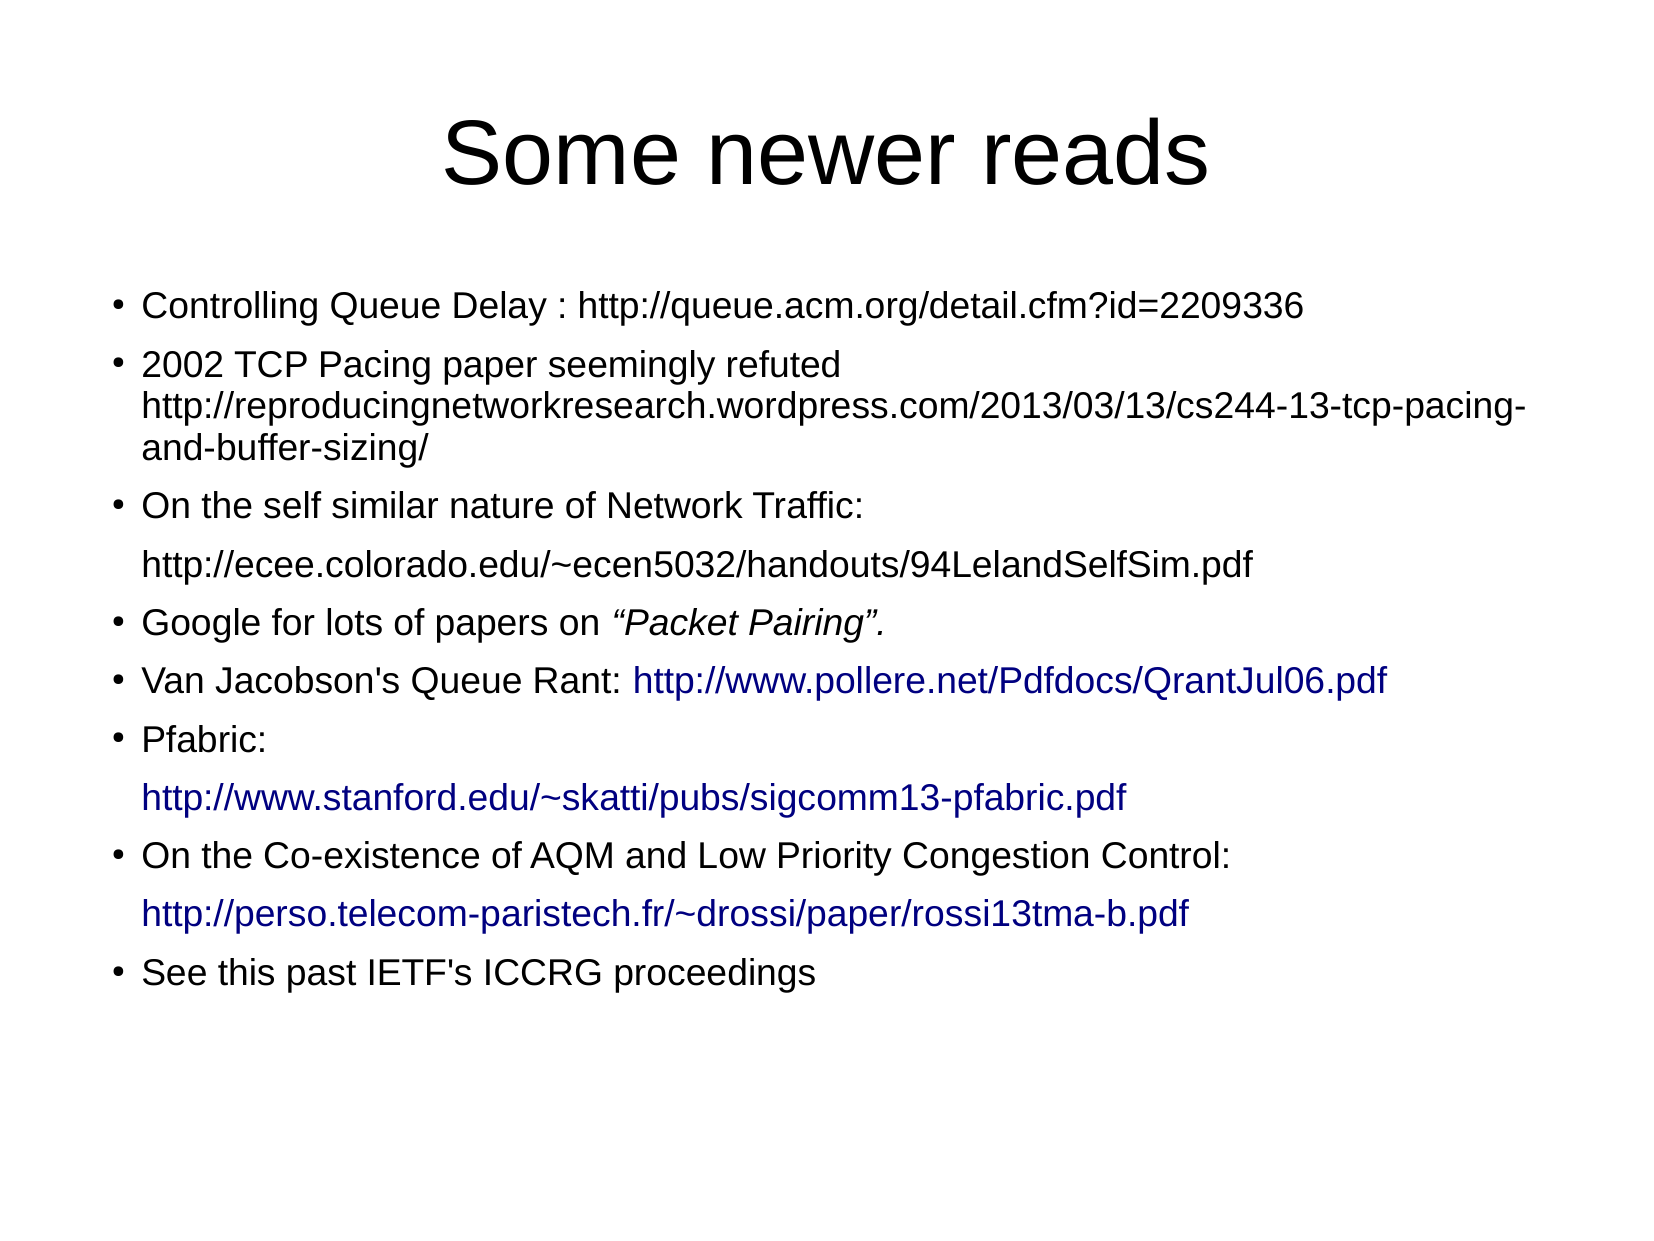

# Some newer reads
Controlling Queue Delay : http://queue.acm.org/detail.cfm?id=2209336
2002 TCP Pacing paper seemingly refuted http://reproducingnetworkresearch.wordpress.com/2013/03/13/cs244-13-tcp-pacing-and-buffer-sizing/
On the self similar nature of Network Traffic:
http://ecee.colorado.edu/~ecen5032/handouts/94LelandSelfSim.pdf
Google for lots of papers on “Packet Pairing”.
Van Jacobson's Queue Rant: http://www.pollere.net/Pdfdocs/QrantJul06.pdf
Pfabric:
http://www.stanford.edu/~skatti/pubs/sigcomm13-pfabric.pdf
On the Co-existence of AQM and Low Priority Congestion Control:
http://perso.telecom-paristech.fr/~drossi/paper/rossi13tma-b.pdf
See this past IETF's ICCRG proceedings